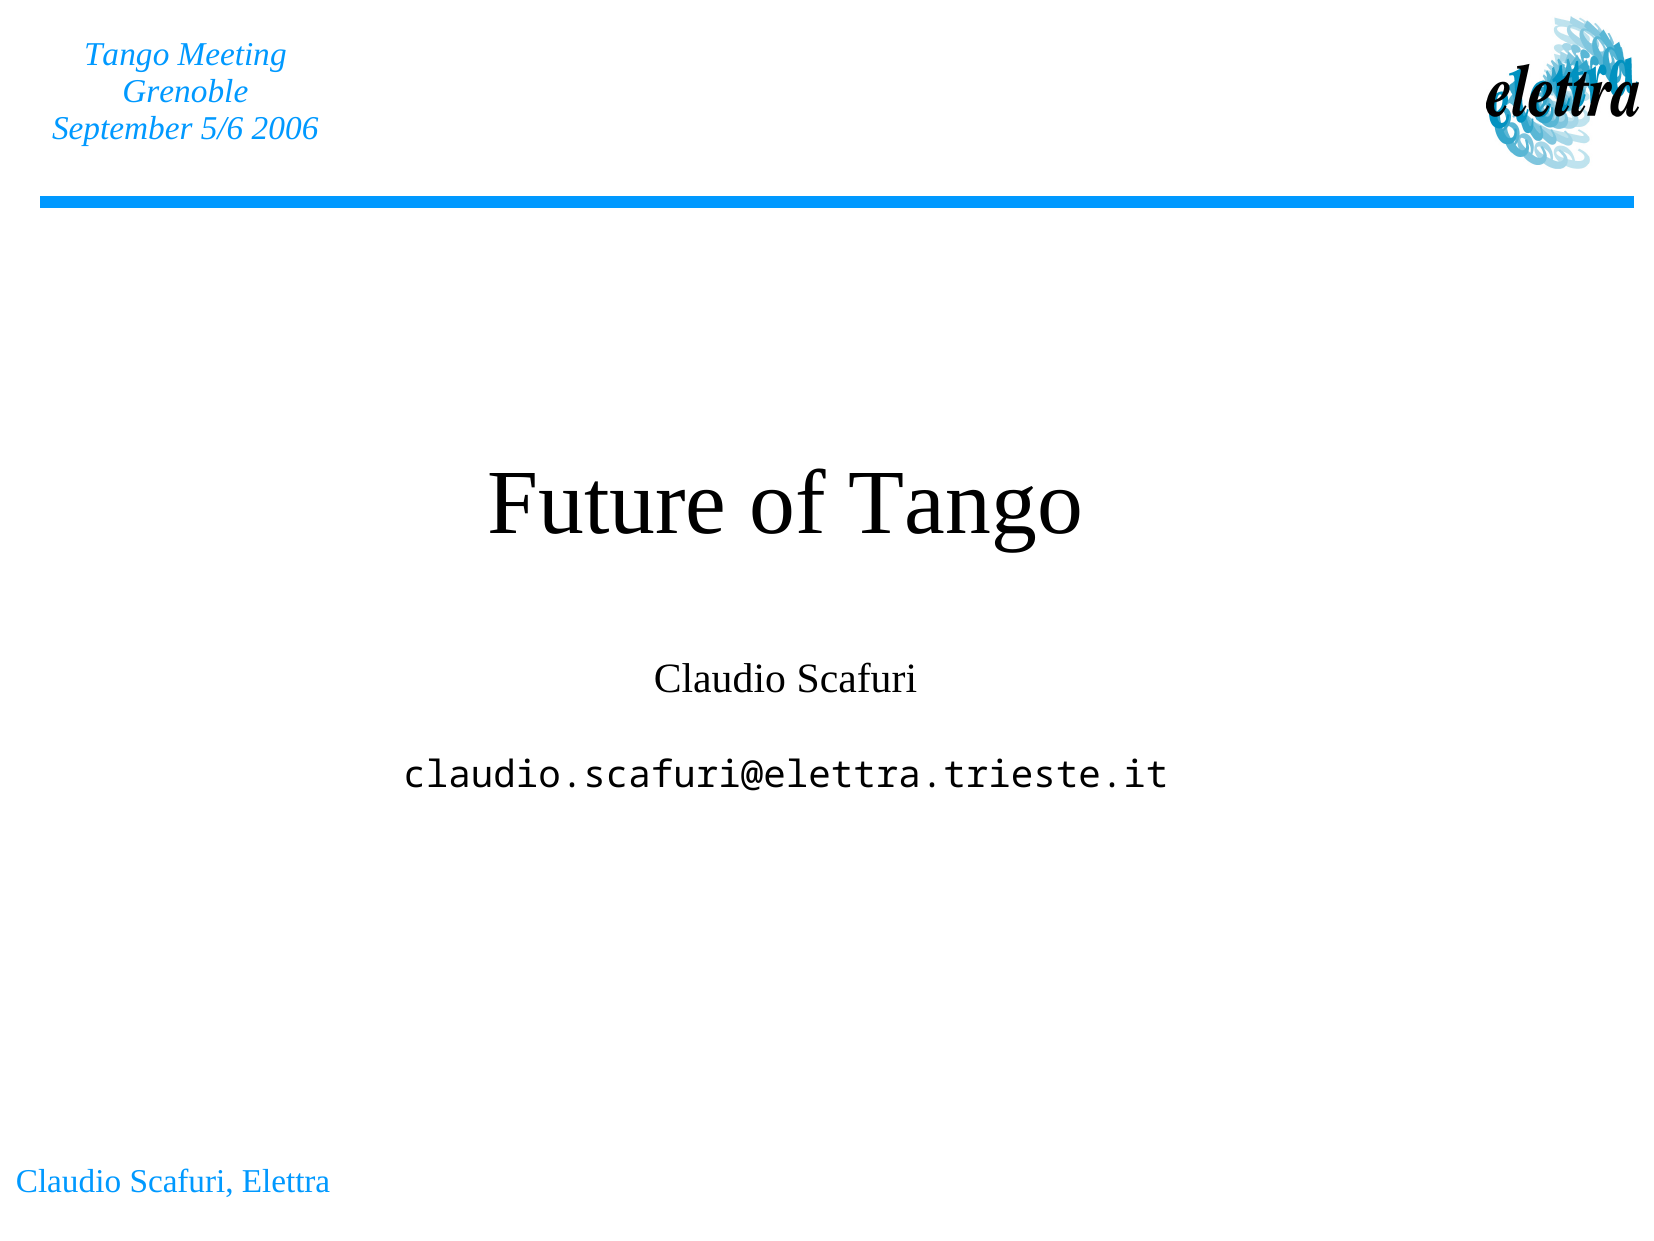

# Future of Tango Claudio Scafuri claudio.scafuri@elettra.trieste.it